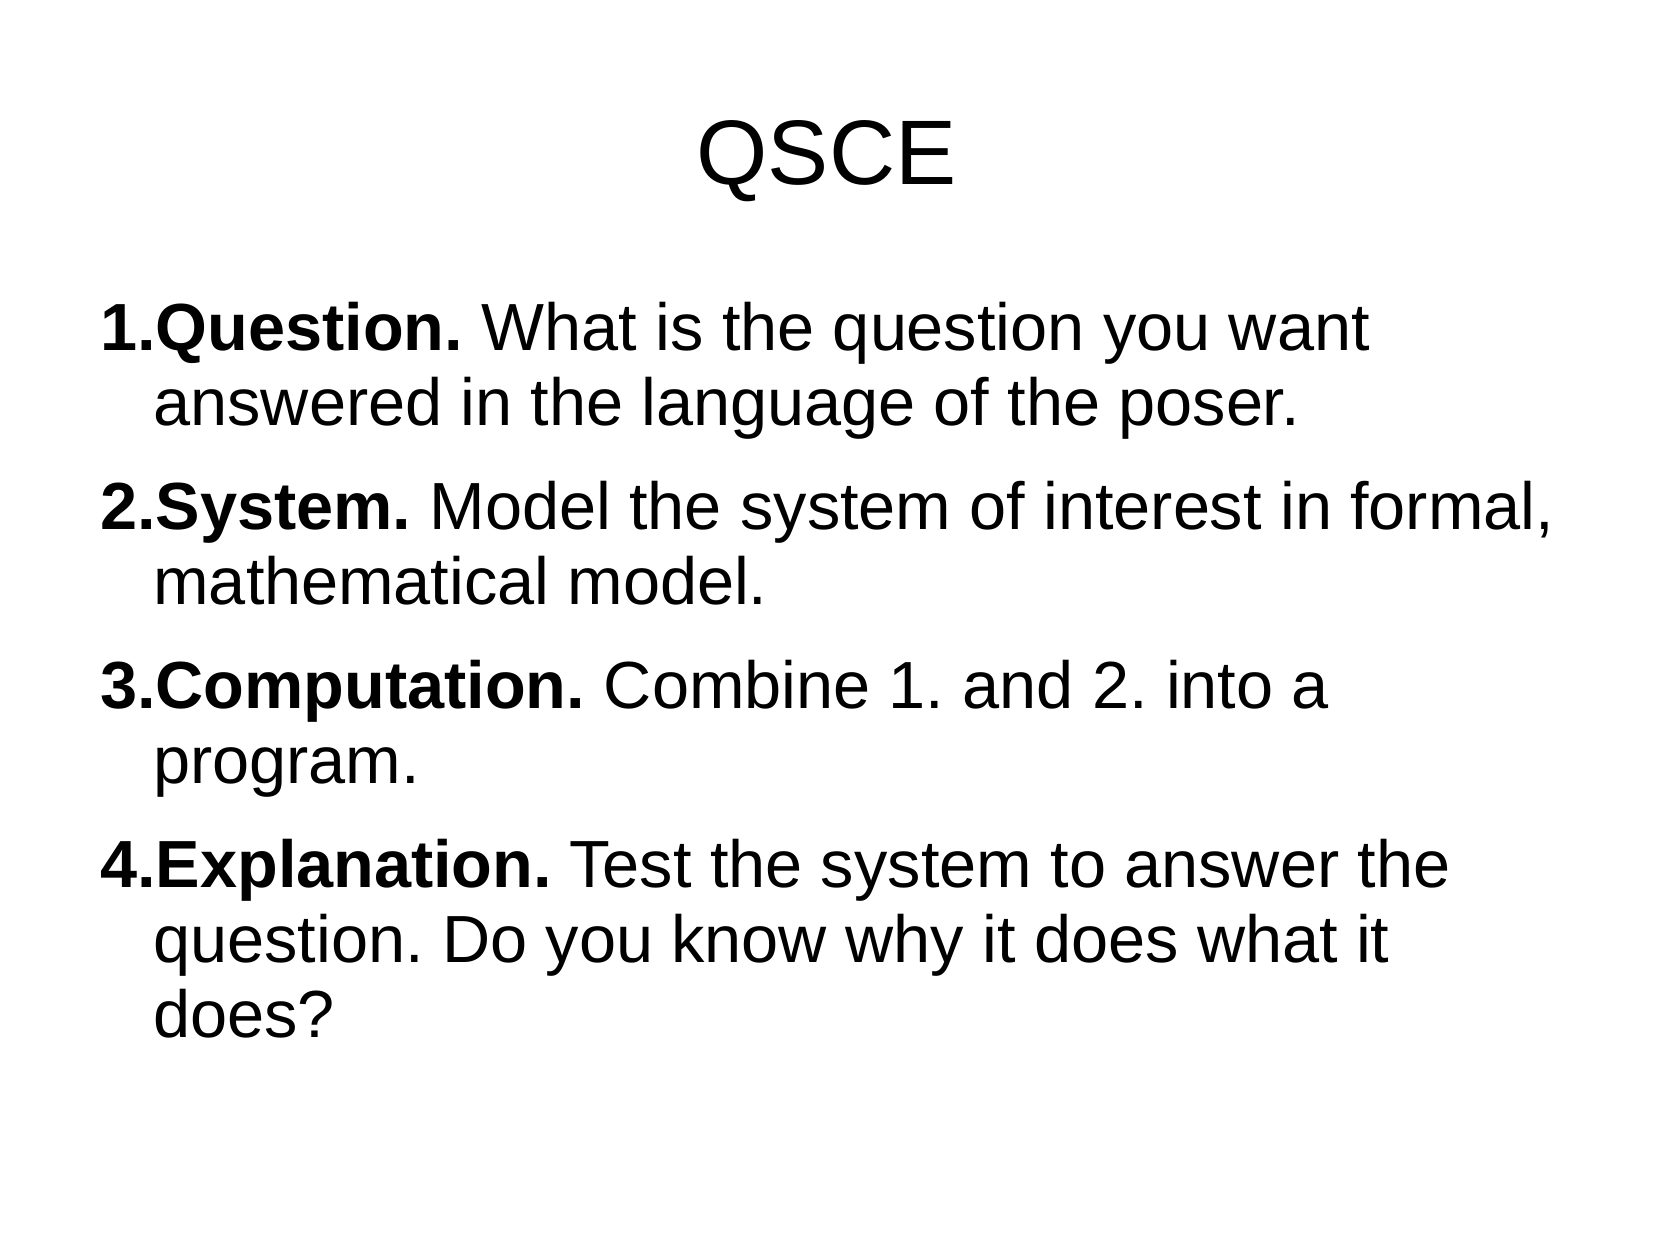

# QSCE
Question. What is the question you want answered in the language of the poser.
System. Model the system of interest in formal, mathematical model.
Computation. Combine 1. and 2. into a program.
Explanation. Test the system to answer the question. Do you know why it does what it does?